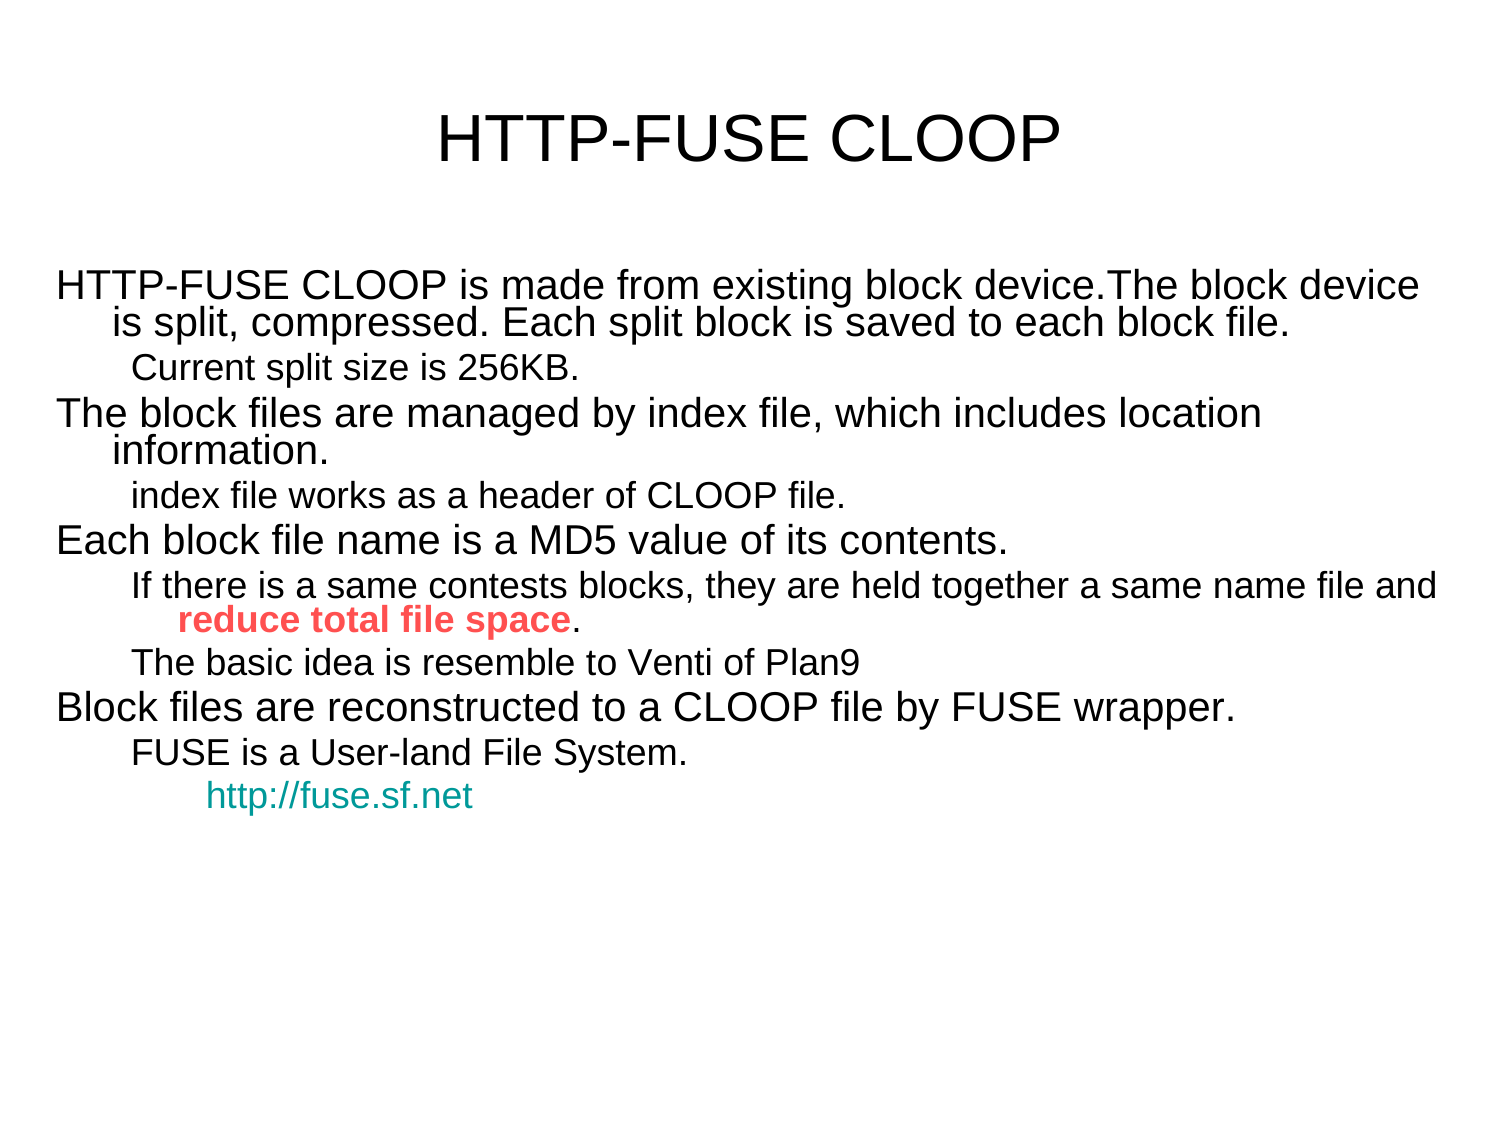

# HTTP-FUSE CLOOP
HTTP-FUSE CLOOP is made from existing block device.The block device is split, compressed. Each split block is saved to each block file.
Current split size is 256KB.
The block files are managed by index file, which includes location information.
index file works as a header of CLOOP file.
Each block file name is a MD5 value of its contents.
If there is a same contests blocks, they are held together a same name file and reduce total file space.
The basic idea is resemble to Venti of Plan9
Block files are reconstructed to a CLOOP file by FUSE wrapper.
FUSE is a User-land File System.
http://fuse.sf.net